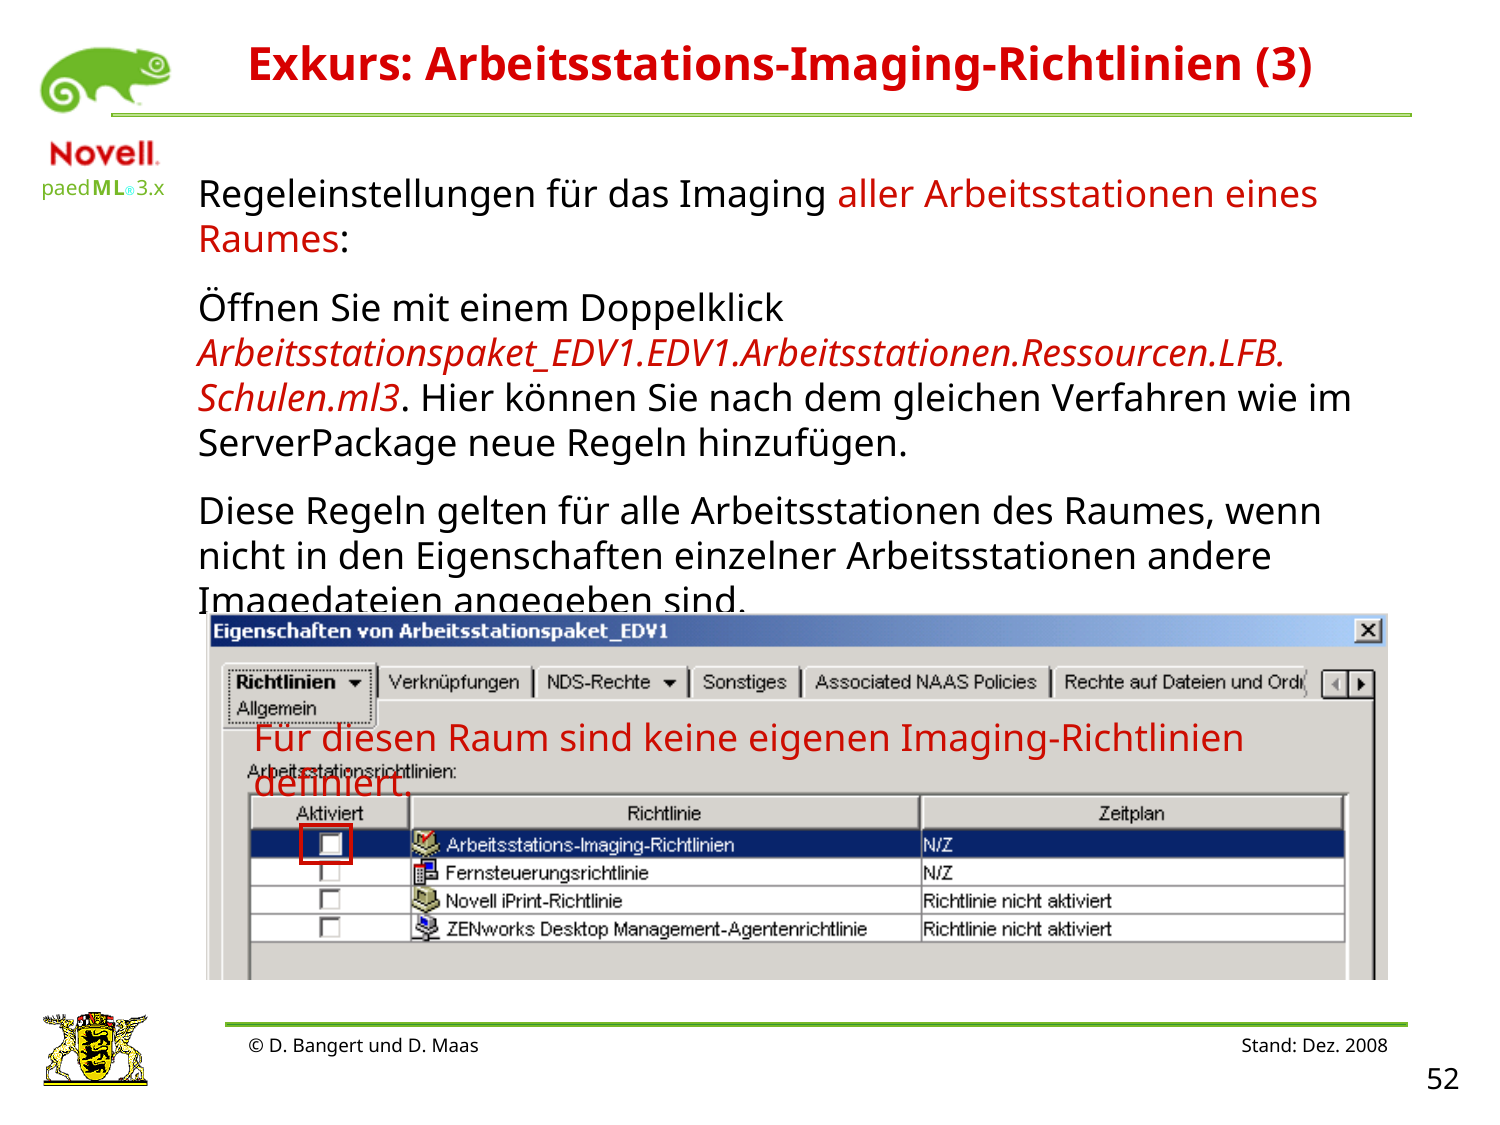

# Exkurs: Arbeitsstations-Imaging-Richtlinien (3)‏
Regeleinstellungen für das Imaging aller Arbeitsstationen eines Raumes:
Öffnen Sie mit einem Doppelklick Arbeitsstationspaket_EDV1.EDV1.Arbeitsstationen.Ressourcen.LFB. Schulen.ml3. Hier können Sie nach dem gleichen Verfahren wie im ServerPackage neue Regeln hinzufügen.
Diese Regeln gelten für alle Arbeitsstationen des Raumes, wenn nicht in den Eigenschaften einzelner Arbeitsstationen andere Imagedateien angegeben sind.
Für diesen Raum sind keine eigenen Imaging-Richtlinien definiert.
© D. Bangert und D. Maas
Dez. 2008
52